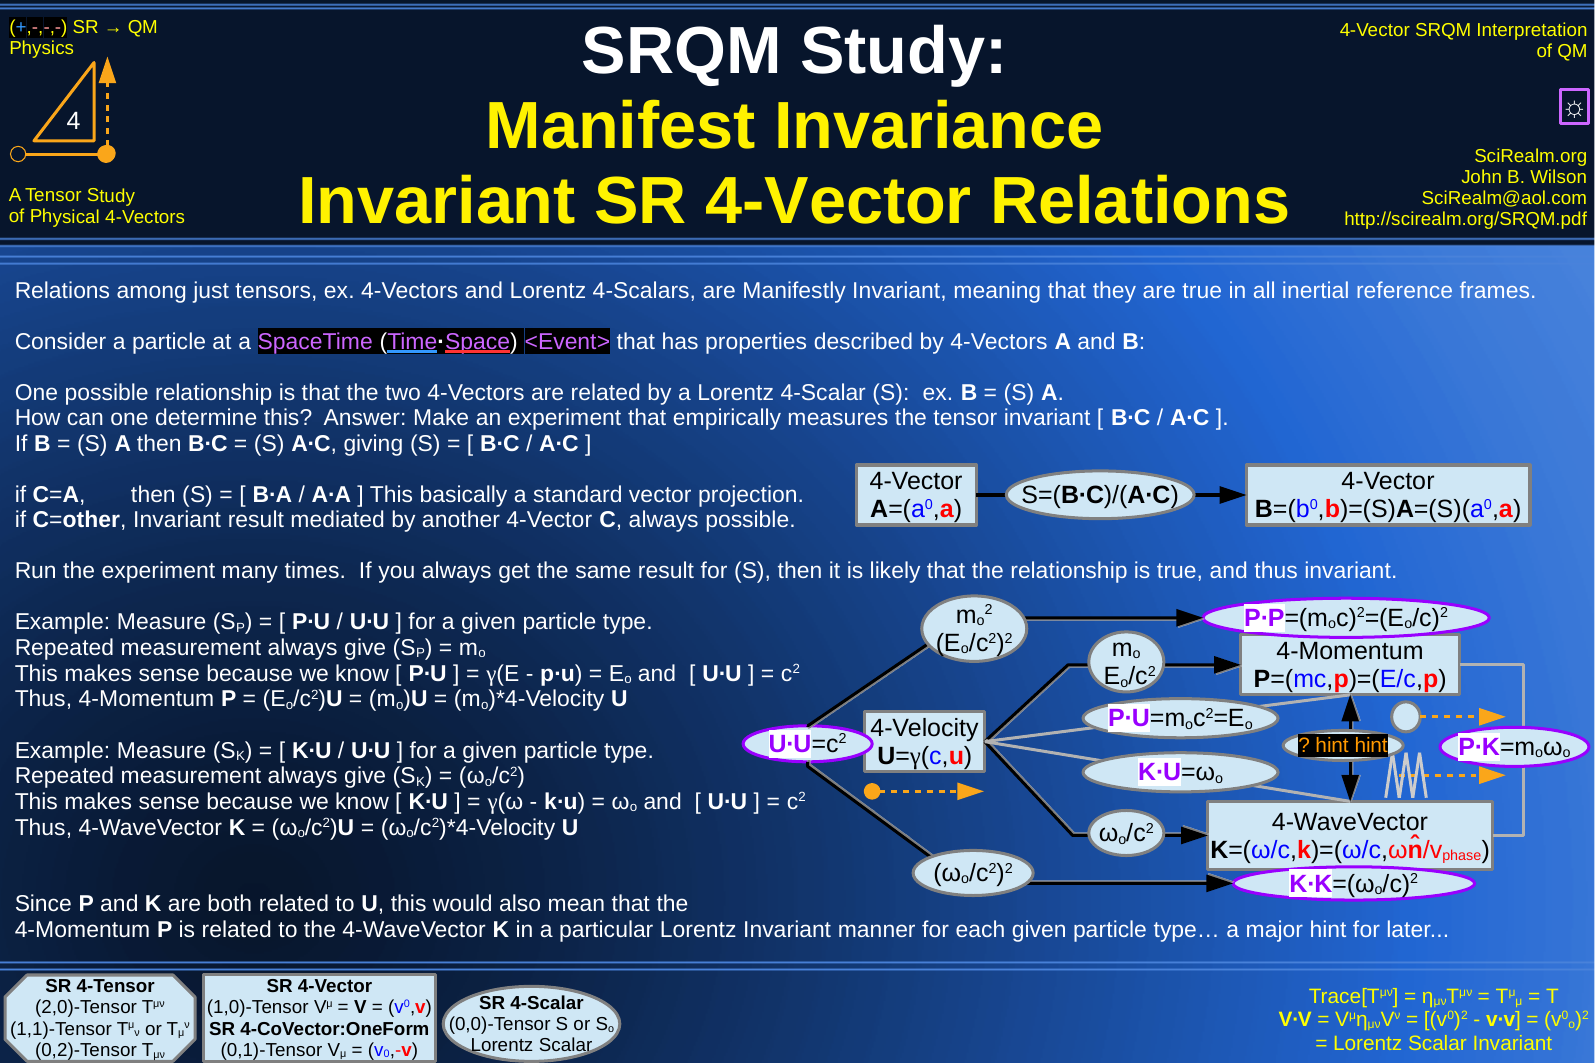

# SRQM Study: Manifest Invariance Invariant SR 4-Vector Relations
(+,-,-,-) SR → QM
Physics
A Tensor Study
of Physical 4-Vectors
4-Vector SRQM Interpretation
of QM
SciRealm.org
John B. Wilson
SciRealm@aol.com
http://scirealm.org/SRQM.pdf
4
☼
Relations among just tensors, ex. 4-Vectors and Lorentz 4-Scalars, are Manifestly Invariant, meaning that they are true in all inertial reference frames.
Consider a particle at a SpaceTime (Time·Space) <Event> that has properties described by 4-Vectors A and B:
One possible relationship is that the two 4-Vectors are related by a Lorentz 4-Scalar (S): ex. B = (S) A.
How can one determine this? Answer: Make an experiment that empirically measures the tensor invariant [ B∙C / A∙C ].
If B = (S) A then B∙C = (S) A∙C, giving (S) = [ B∙C / A∙C ]
if C=A, then (S) = [ B∙A / A∙A ] This basically a standard vector projection.
if C=other, Invariant result mediated by another 4-Vector C, always possible.
Run the experiment many times. If you always get the same result for (S), then it is likely that the relationship is true, and thus invariant.
Example: Measure (SP) = [ P∙U / U∙U ] for a given particle type.
Repeated measurement always give (SP) = mo
This makes sense because we know [ P∙U ] = γ(E - p∙u) = Eo and [ U∙U ] = c2
Thus, 4-Momentum P = (Eo/c2)U = (mo)U = (mo)*4-Velocity U
Example: Measure (SK) = [ K∙U / U∙U ] for a given particle type.
Repeated measurement always give (SK) = (ωo/c2)
This makes sense because we know [ K∙U ] = γ(ω - k∙u) = ωo and [ U∙U ] = c2
Thus, 4-WaveVector K = (ωo/c2)U = (ωo/c2)*4-Velocity U
Since P and K are both related to U, this would also mean that the
4-Momentum P is related to the 4-WaveVector K in a particular Lorentz Invariant manner for each given particle type… a major hint for later...
4-Vector
A=(a0,a)
4-Vector
B=(b0,b)=(S)A=(S)(a0,a)
S=(B∙C)/(A∙C)
mo2
(Eo/c2)2
P∙P=(moc)2=(Eo/c)2
mo
 Eo/c2
4-Momentum
P=(mc,p)=(E/c,p)
P∙U=moc2=Eo
4-Velocity
U=γ(c,u)
U∙U=c2
P∙K=moωo
? hint hint
K∙U=ωo
4-WaveVector
K=(ω/c,k)=(ω/c,ωn̂/vphase)
ωo/c2
(ωo/c2)2
K∙K=(ωo/c)2
SR 4-Tensor
(2,0)-Tensor Tμν
(1,1)-Tensor Tμν or Tμν
(0,2)-Tensor Tμν
SR 4-Vector
(1,0)-Tensor Vμ = V = (v0,v)
SR 4-CoVector:OneForm
(0,1)-Tensor Vμ = (v0,-v)
Trace[Tμν] = ημνTμν = Tμμ = T
V∙V = VμημνVν = [(v0)2 - v∙v] = (v0o)2
= Lorentz Scalar Invariant
SR 4-Scalar
(0,0)-Tensor S or So
Lorentz Scalar